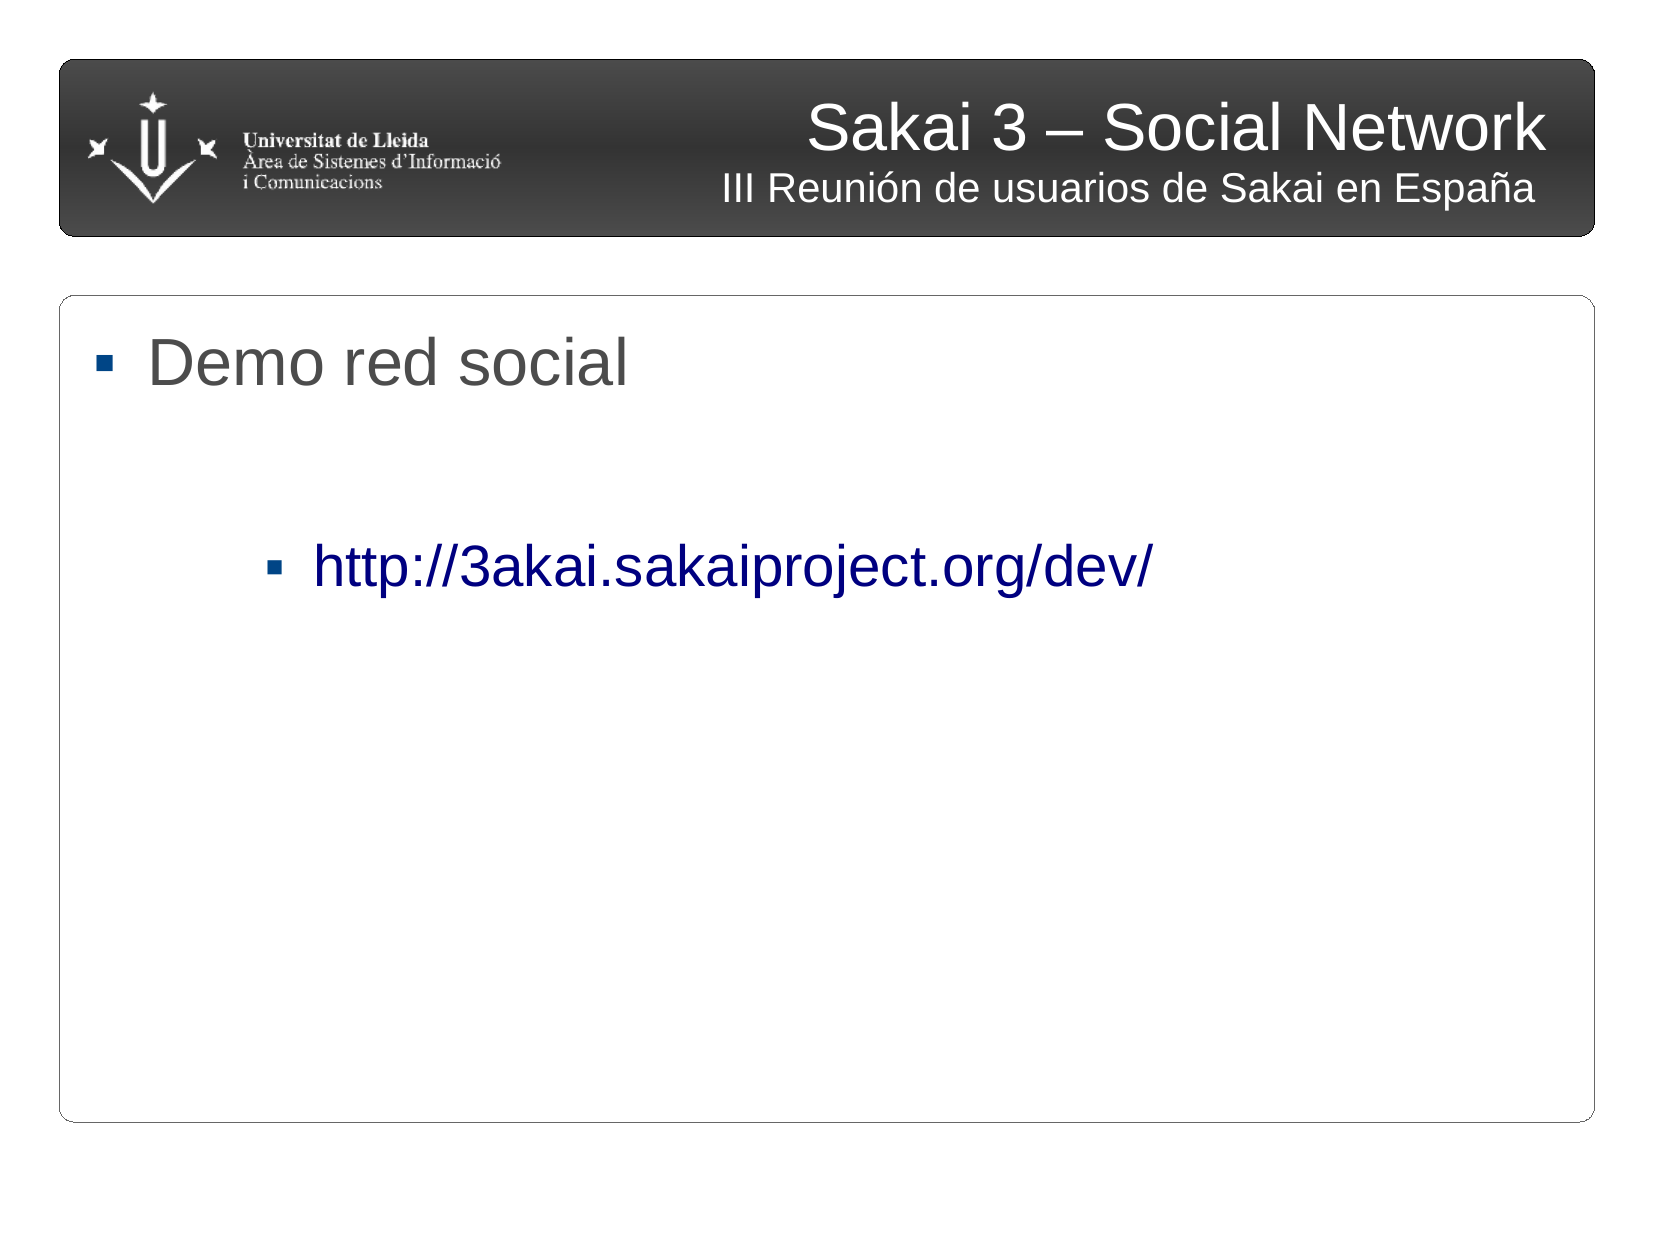

# Sakai 3 – Social Network III Reunión de usuarios de Sakai en España
Demo red social
http://3akai.sakaiproject.org/dev/